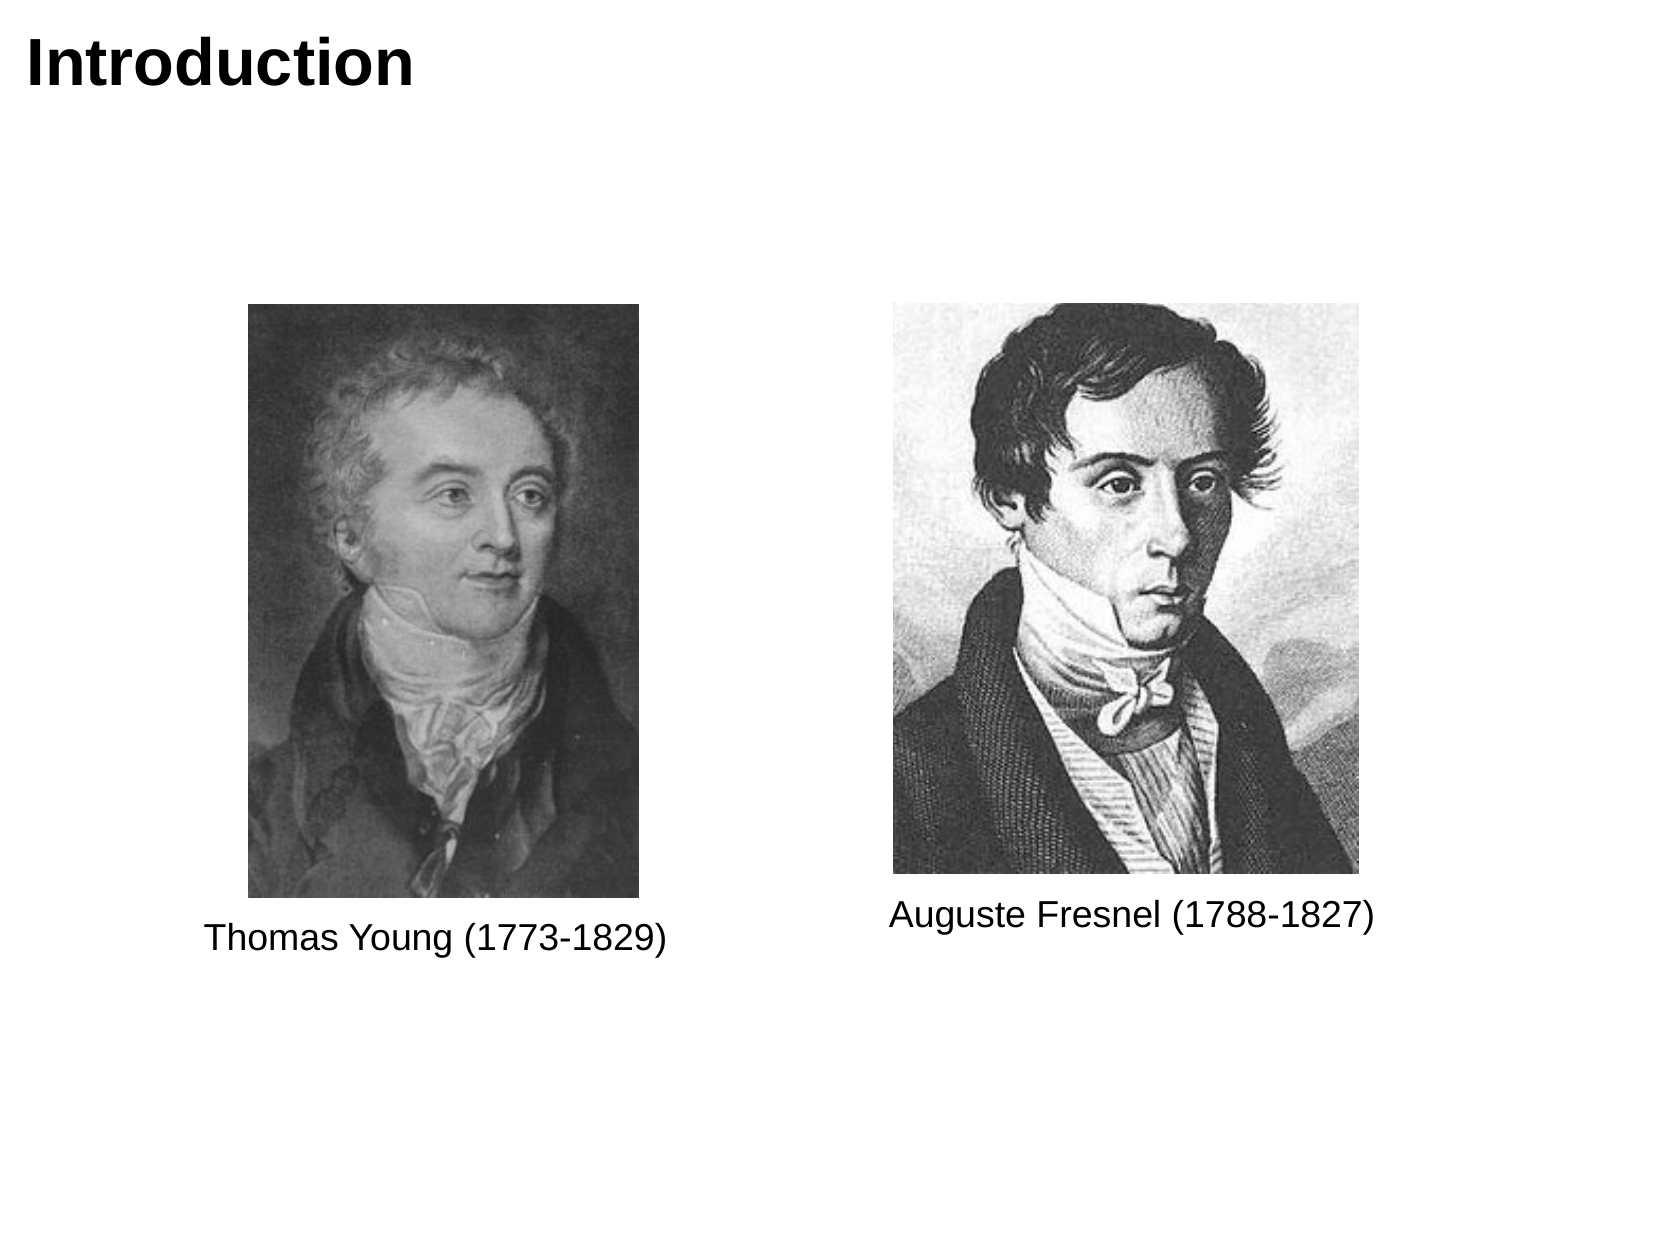

Introduction
Auguste Fresnel (1788-1827)
Thomas Young (1773-1829)